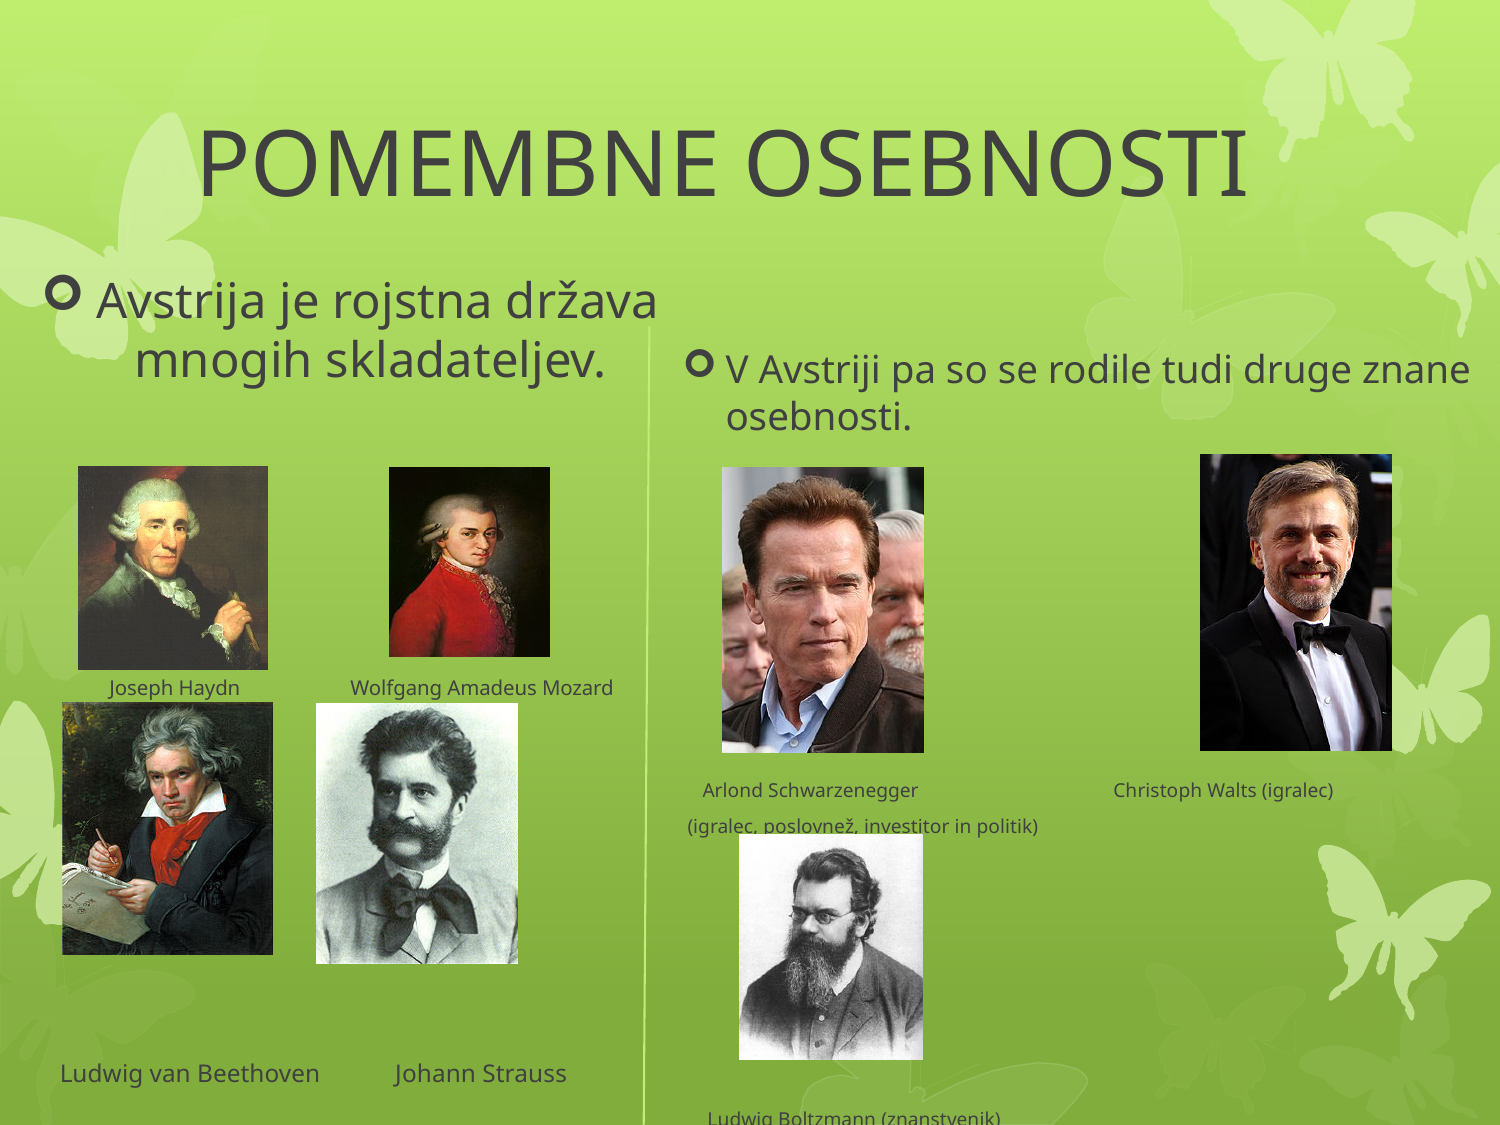

# POMEMBNE OSEBNOSTI
Avstrija je rojstna država mnogih skladateljev.
 Joseph Haydn Wolfgang Amadeus Mozard
 Ludwig van Beethoven Johann Strauss
V Avstriji pa so se rodile tudi druge znane osebnosti.
 Arlond Schwarzenegger Christoph Walts (igralec)
 (igralec, poslovnež, investitor in politik)
 Ludwig Boltzmann (znanstvenik)